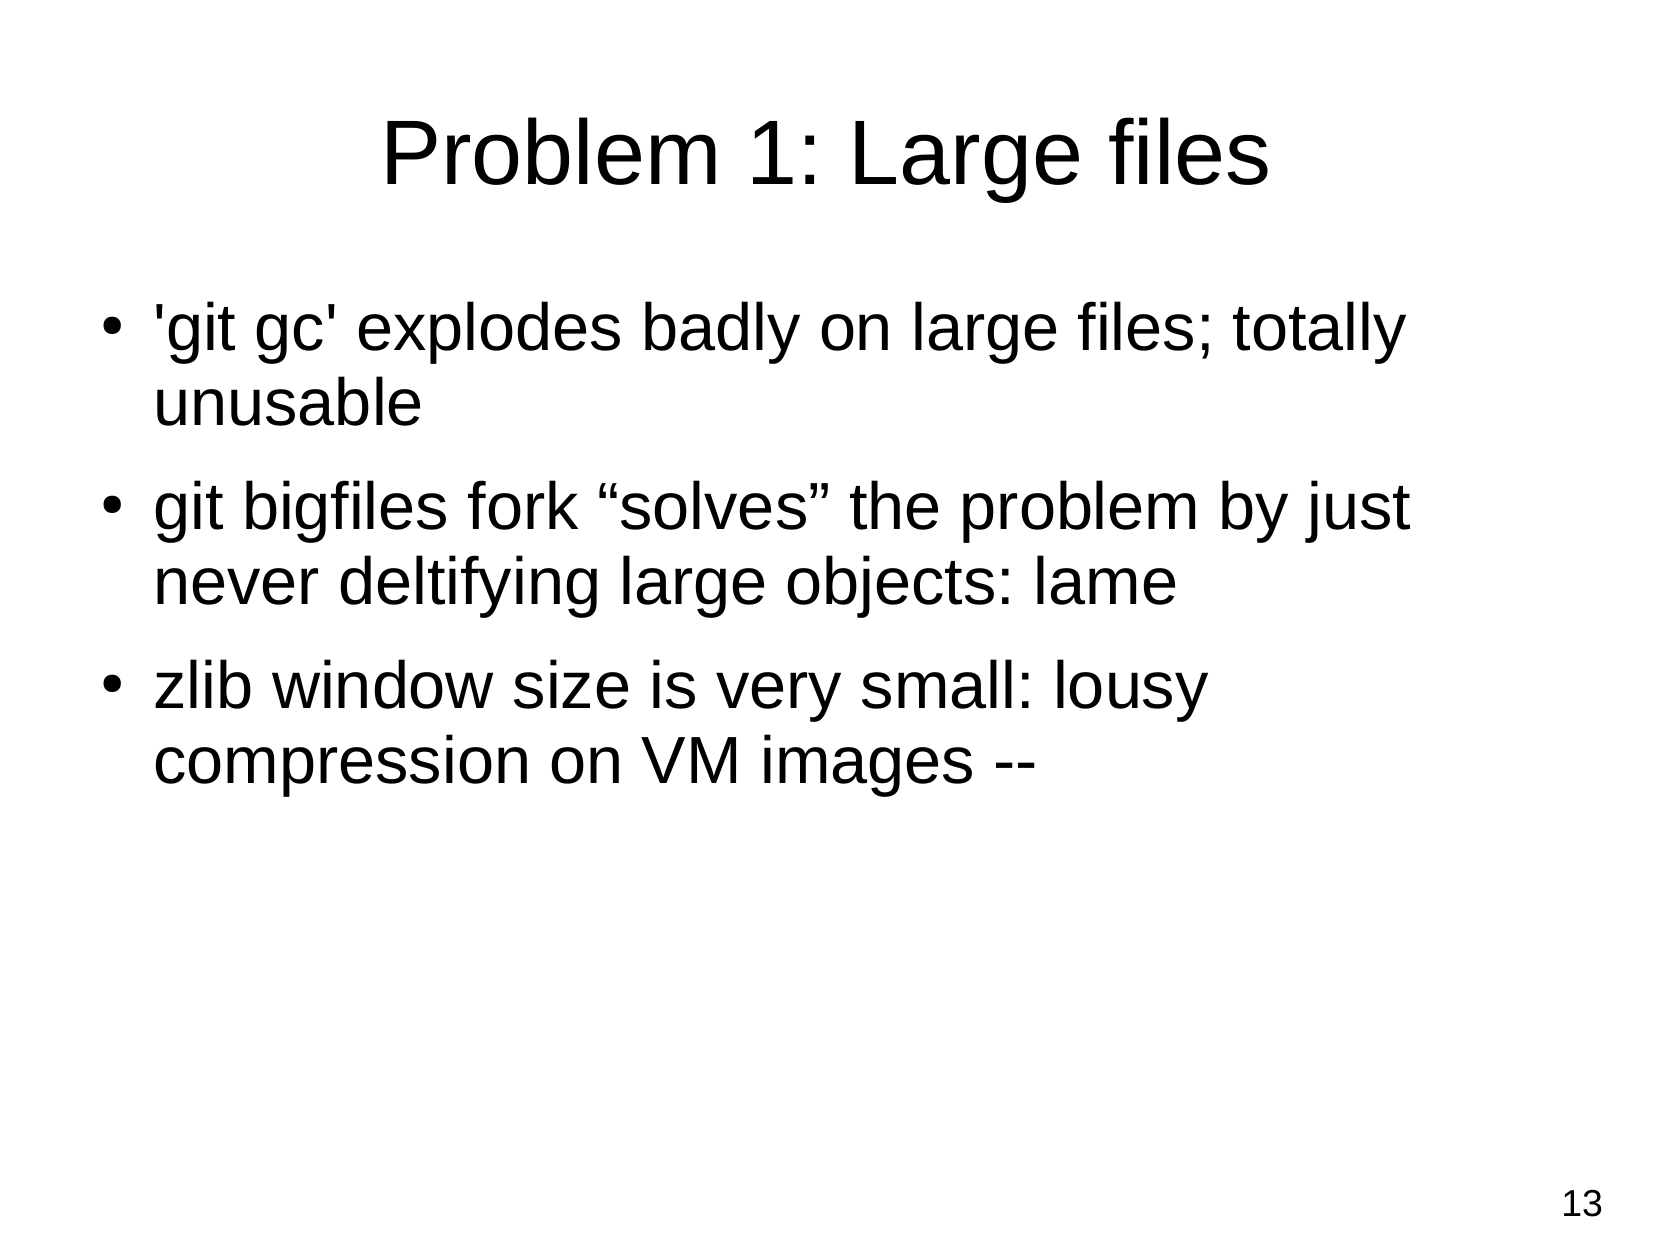

# Problem 1: Large files
'git gc' explodes badly on large files; totally unusable
git bigfiles fork “solves” the problem by just never deltifying large objects: lame
zlib window size is very small: lousy compression on VM images --
13